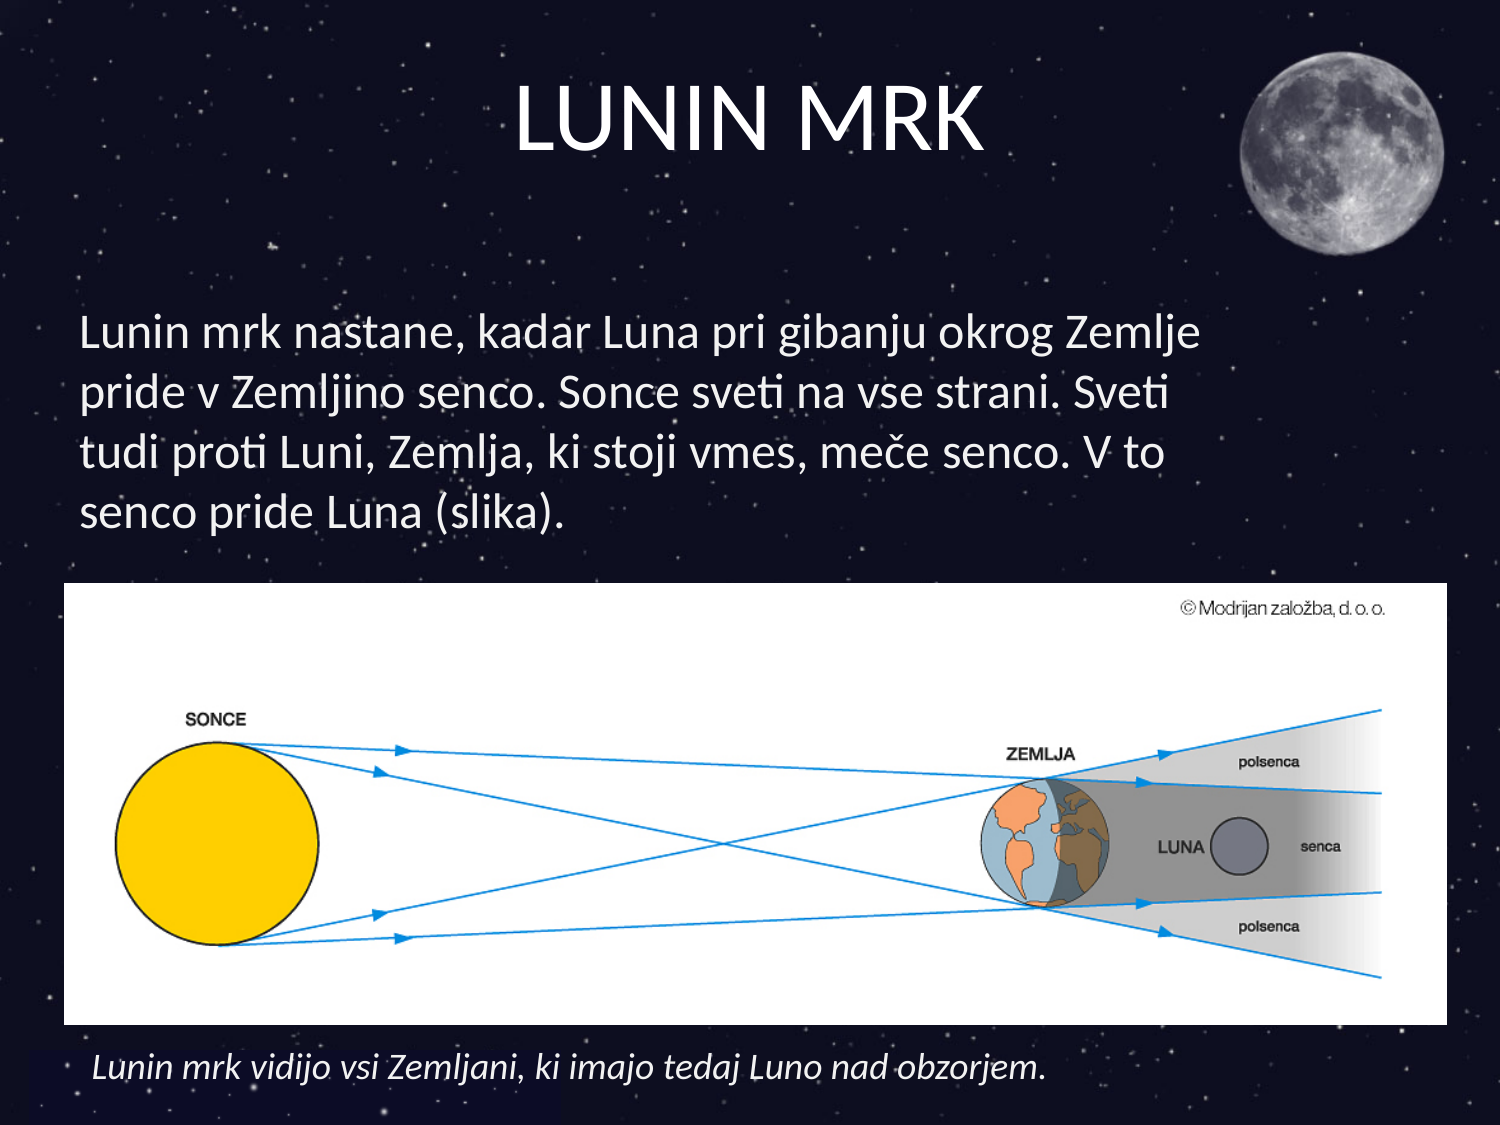

LUNIN MRK
Lunin mrk nastane, kadar Luna pri gibanju okrog Zemlje pride v Zemljino senco. Sonce sveti na vse strani. Sveti tudi proti Luni, Zemlja, ki stoji vmes, meče senco. V to senco pride Luna (slika).
Lunin mrk vidijo vsi Zemljani, ki imajo tedaj Luno nad obzorjem.